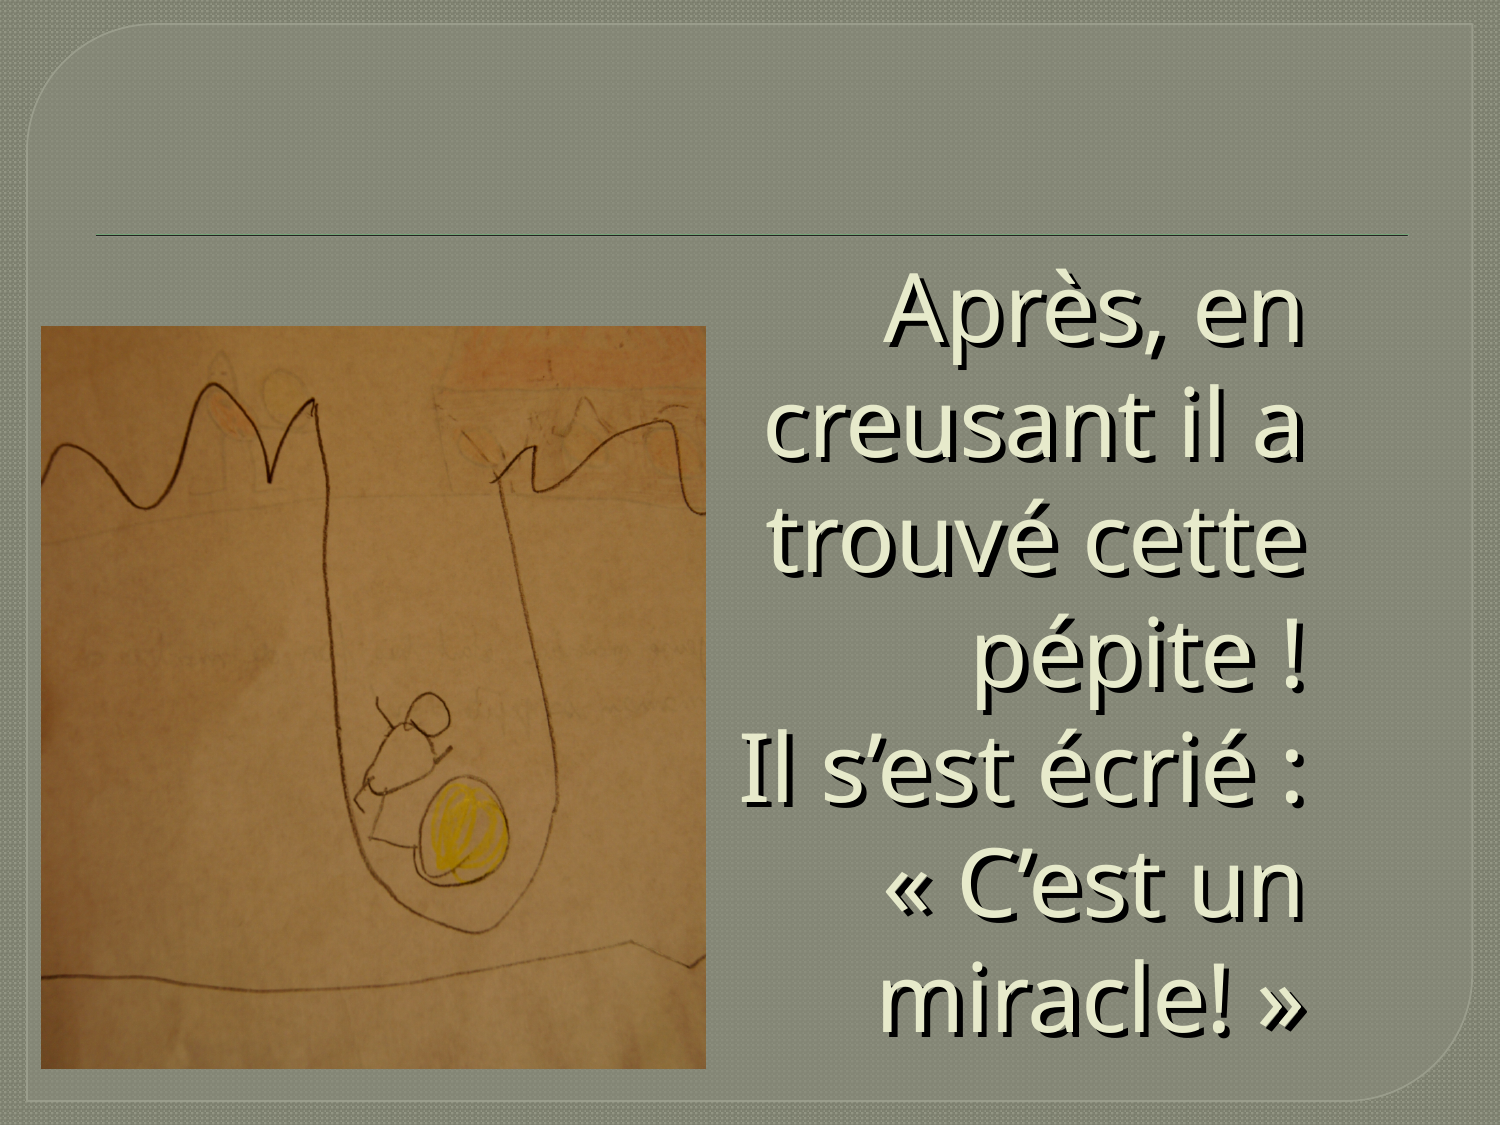

# Après, en creusant il a trouvé cette pépite ! Il s’est écrié : « C’est un miracle! »